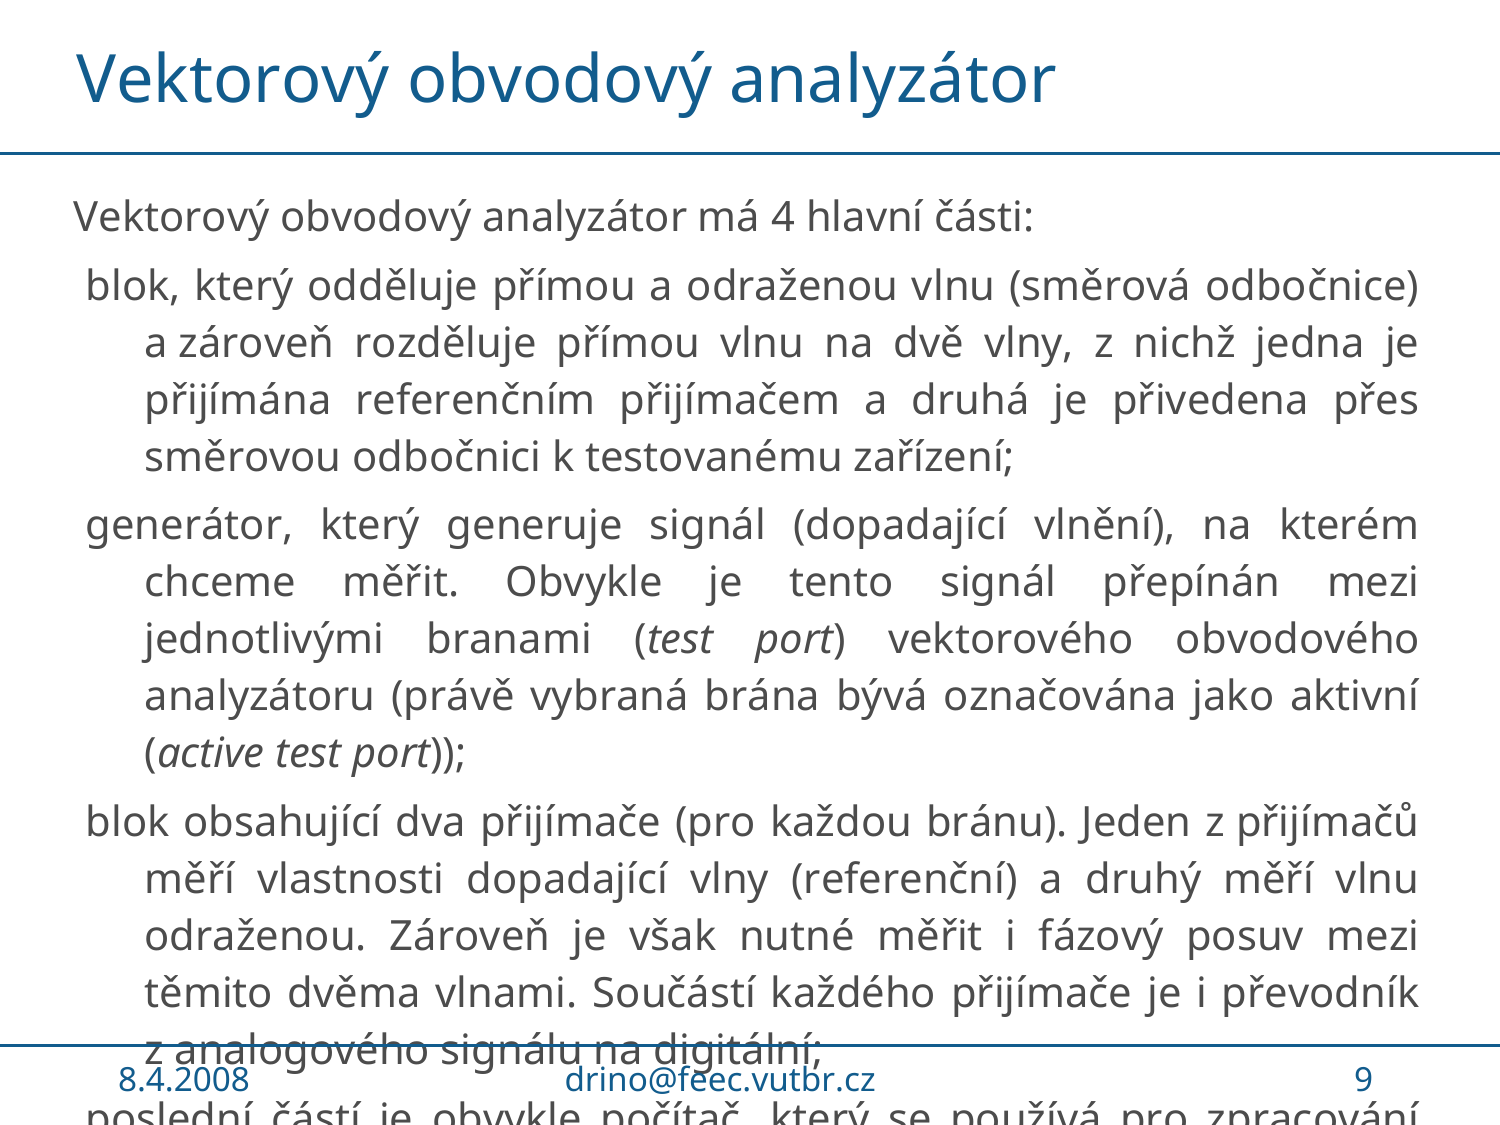

# Vektorový obvodový analyzátor
Vektorový obvodový analyzátor má 4 hlavní části:
blok, který odděluje přímou a odraženou vlnu (směrová odbočnice) a zároveň rozděluje přímou vlnu na dvě vlny, z nichž jedna je přijímána referenčním přijímačem a druhá je přivedena přes směrovou odbočnici k testovanému zařízení;
generátor, který generuje signál (dopadající vlnění), na kterém chceme měřit. Obvykle je tento signál přepínán mezi jednotlivými branami (test port) vektorového obvodového analyzátoru (právě vybraná brána bývá označována jako aktivní (active test port));
blok obsahující dva přijímače (pro každou bránu). Jeden z přijímačů měří vlastnosti dopadající vlny (referenční) a druhý měří vlnu odraženou. Zároveň je však nutné měřit i fázový posuv mezi těmito dvěma vlnami. Součástí každého přijímače je i převodník z analogového signálu na digitální;
poslední částí je obvykle počítač, který se používá pro zpracování naměřených hodnot, korekci chyb a zobrazení naměřených výsledků.
8.4.2008
drino@feec.vutbr.cz